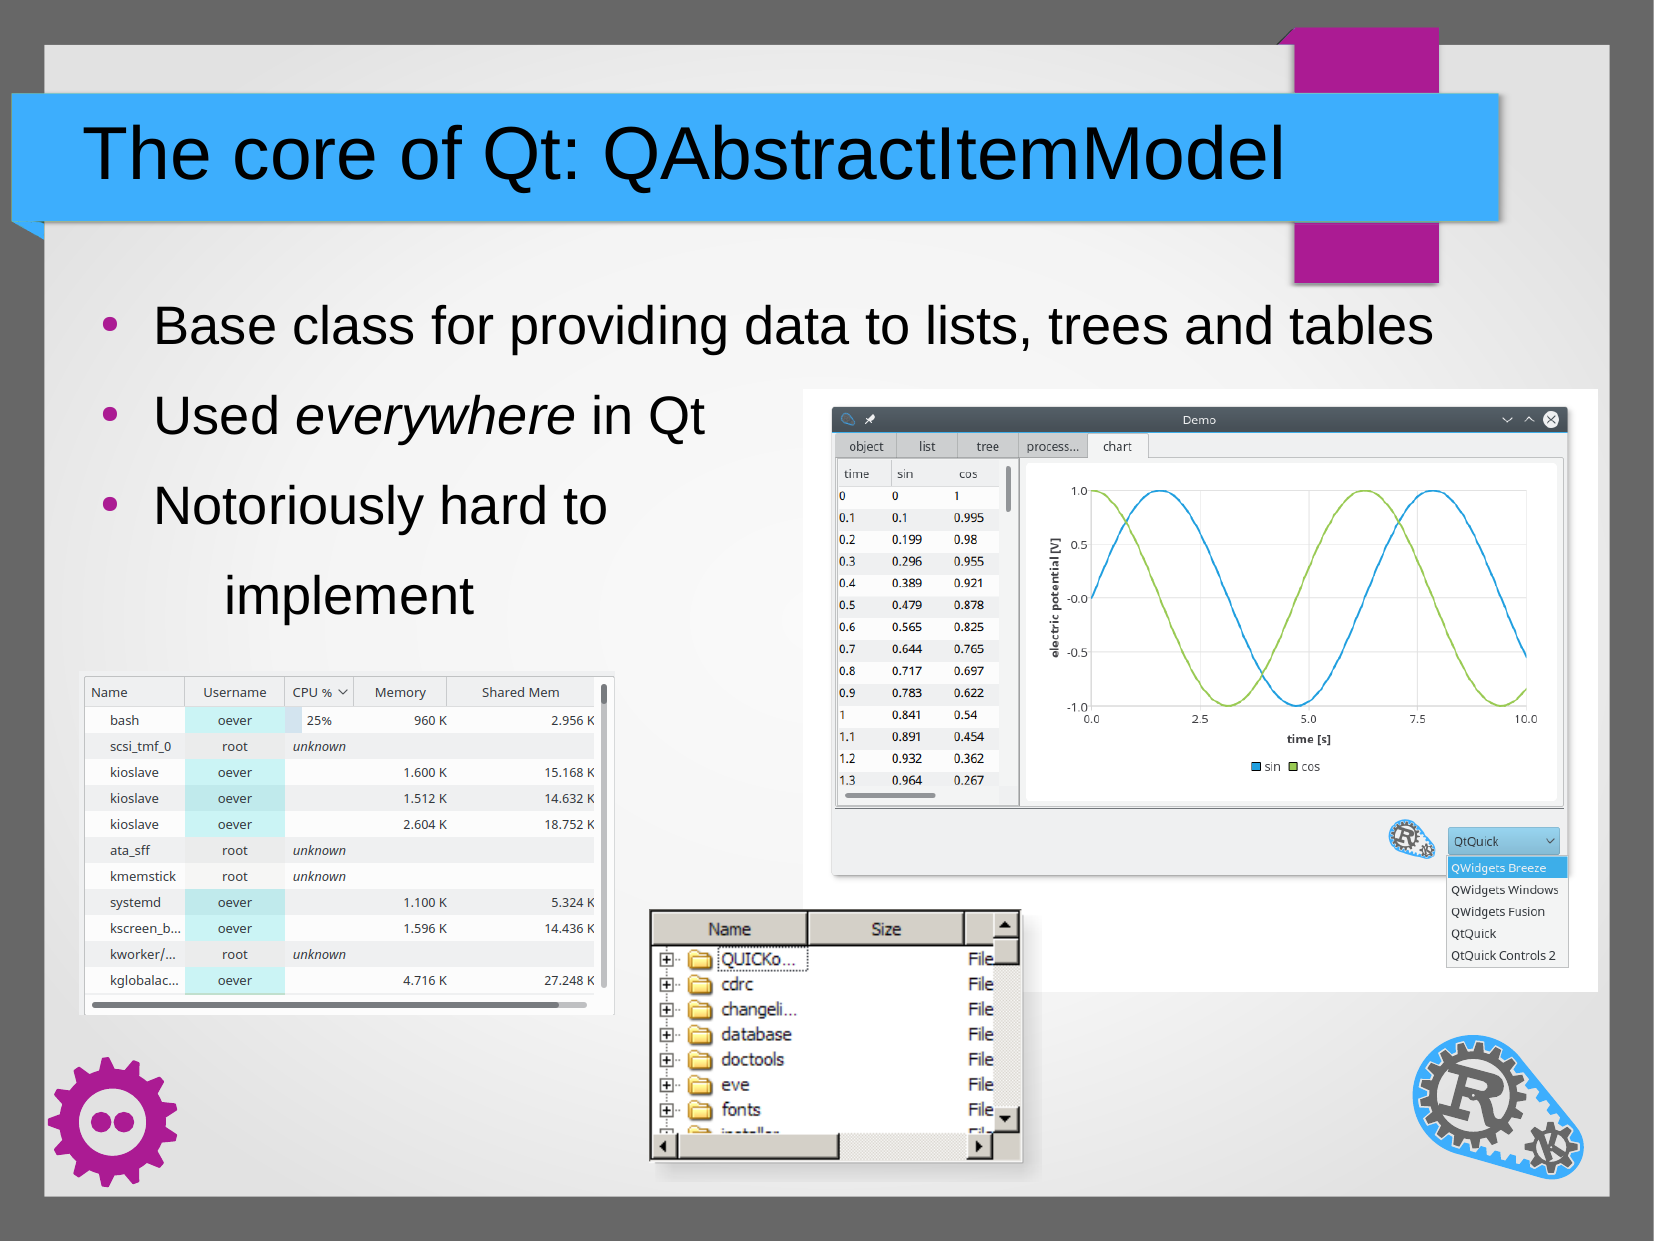

# The core of Qt: QAbstractItemModel
Base class for providing data to lists, trees and tables
Used everywhere in Qt
Notoriously hard to
implement